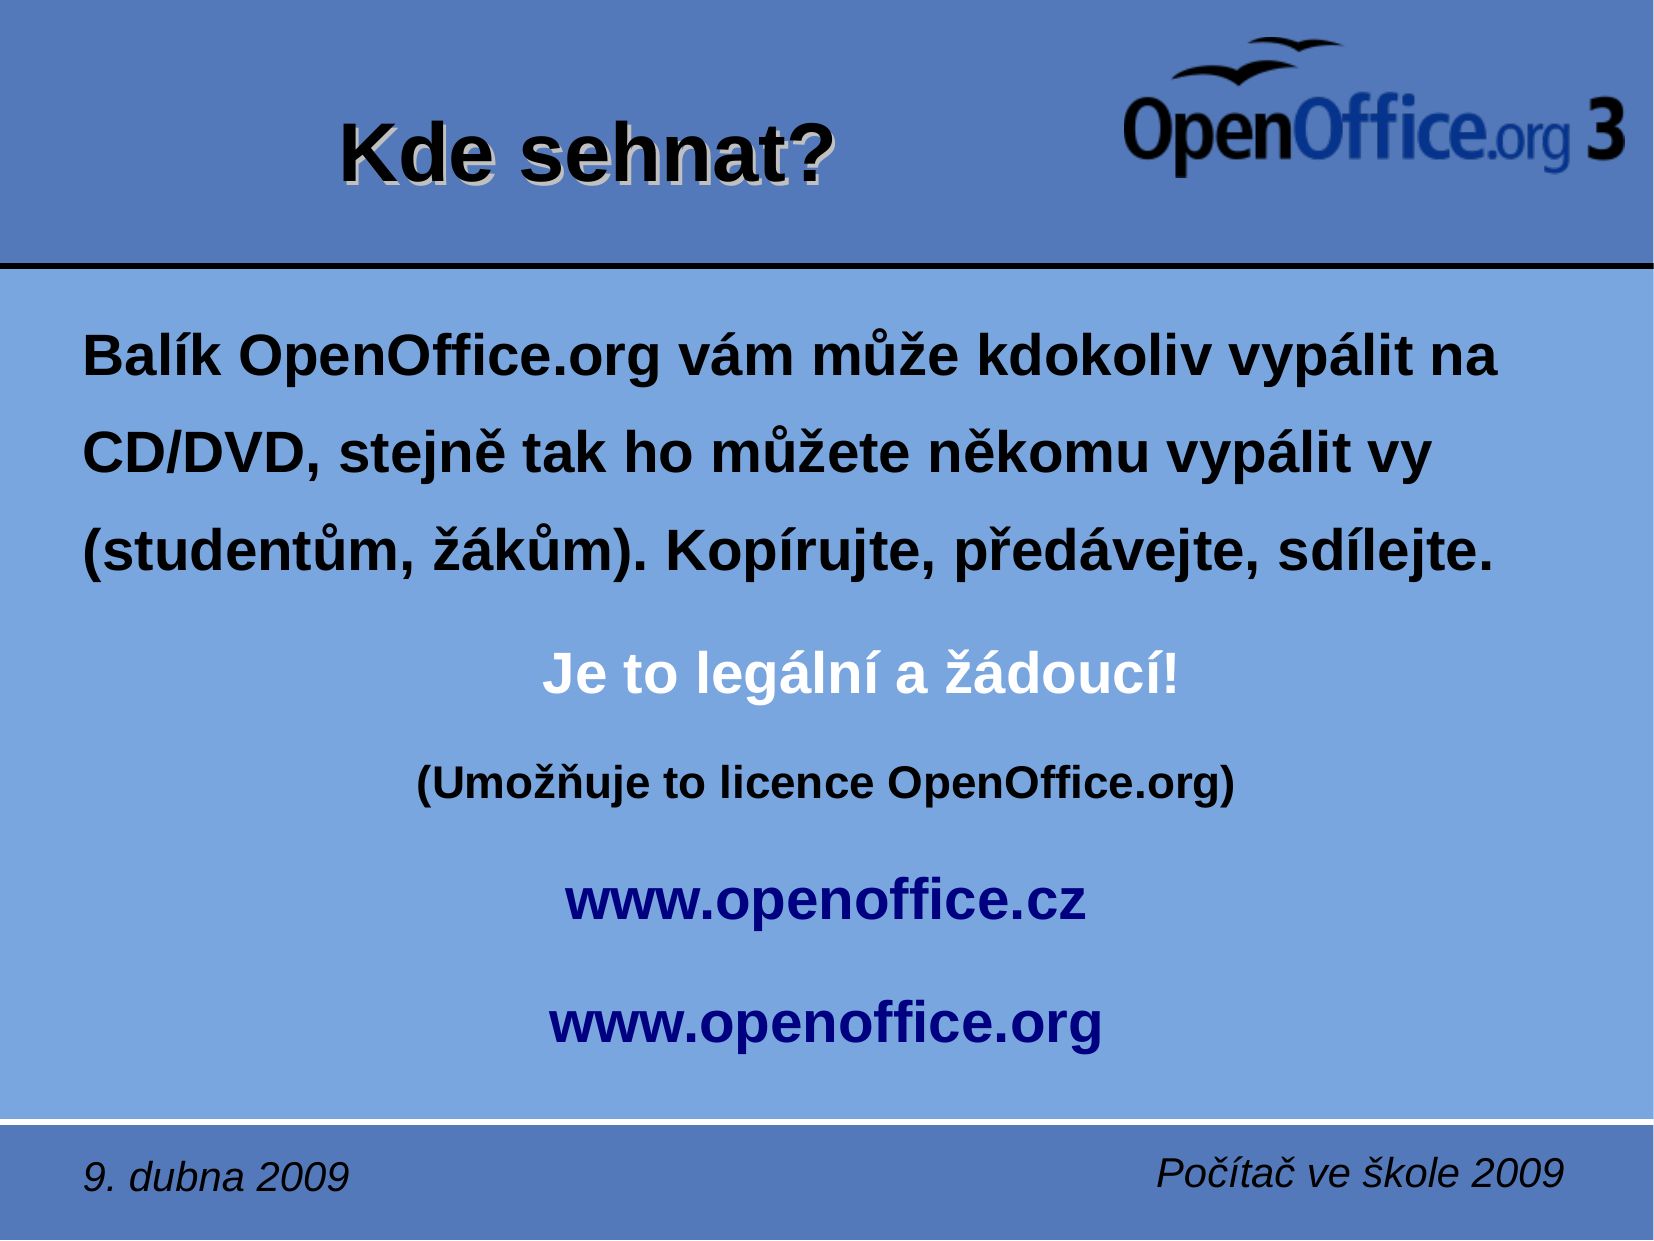

# Kde sehnat?
Balík OpenOffice.org vám může kdokoliv vypálit na CD/DVD, stejně tak ho můžete někomu vypálit vy (studentům, žákům). Kopírujte, předávejte, sdílejte.
Je to legální a žádoucí!
(Umožňuje to licence OpenOffice.org)
www.openoffice.cz
www.openoffice.org
Počítač ve škole 2009
9. dubna 2009